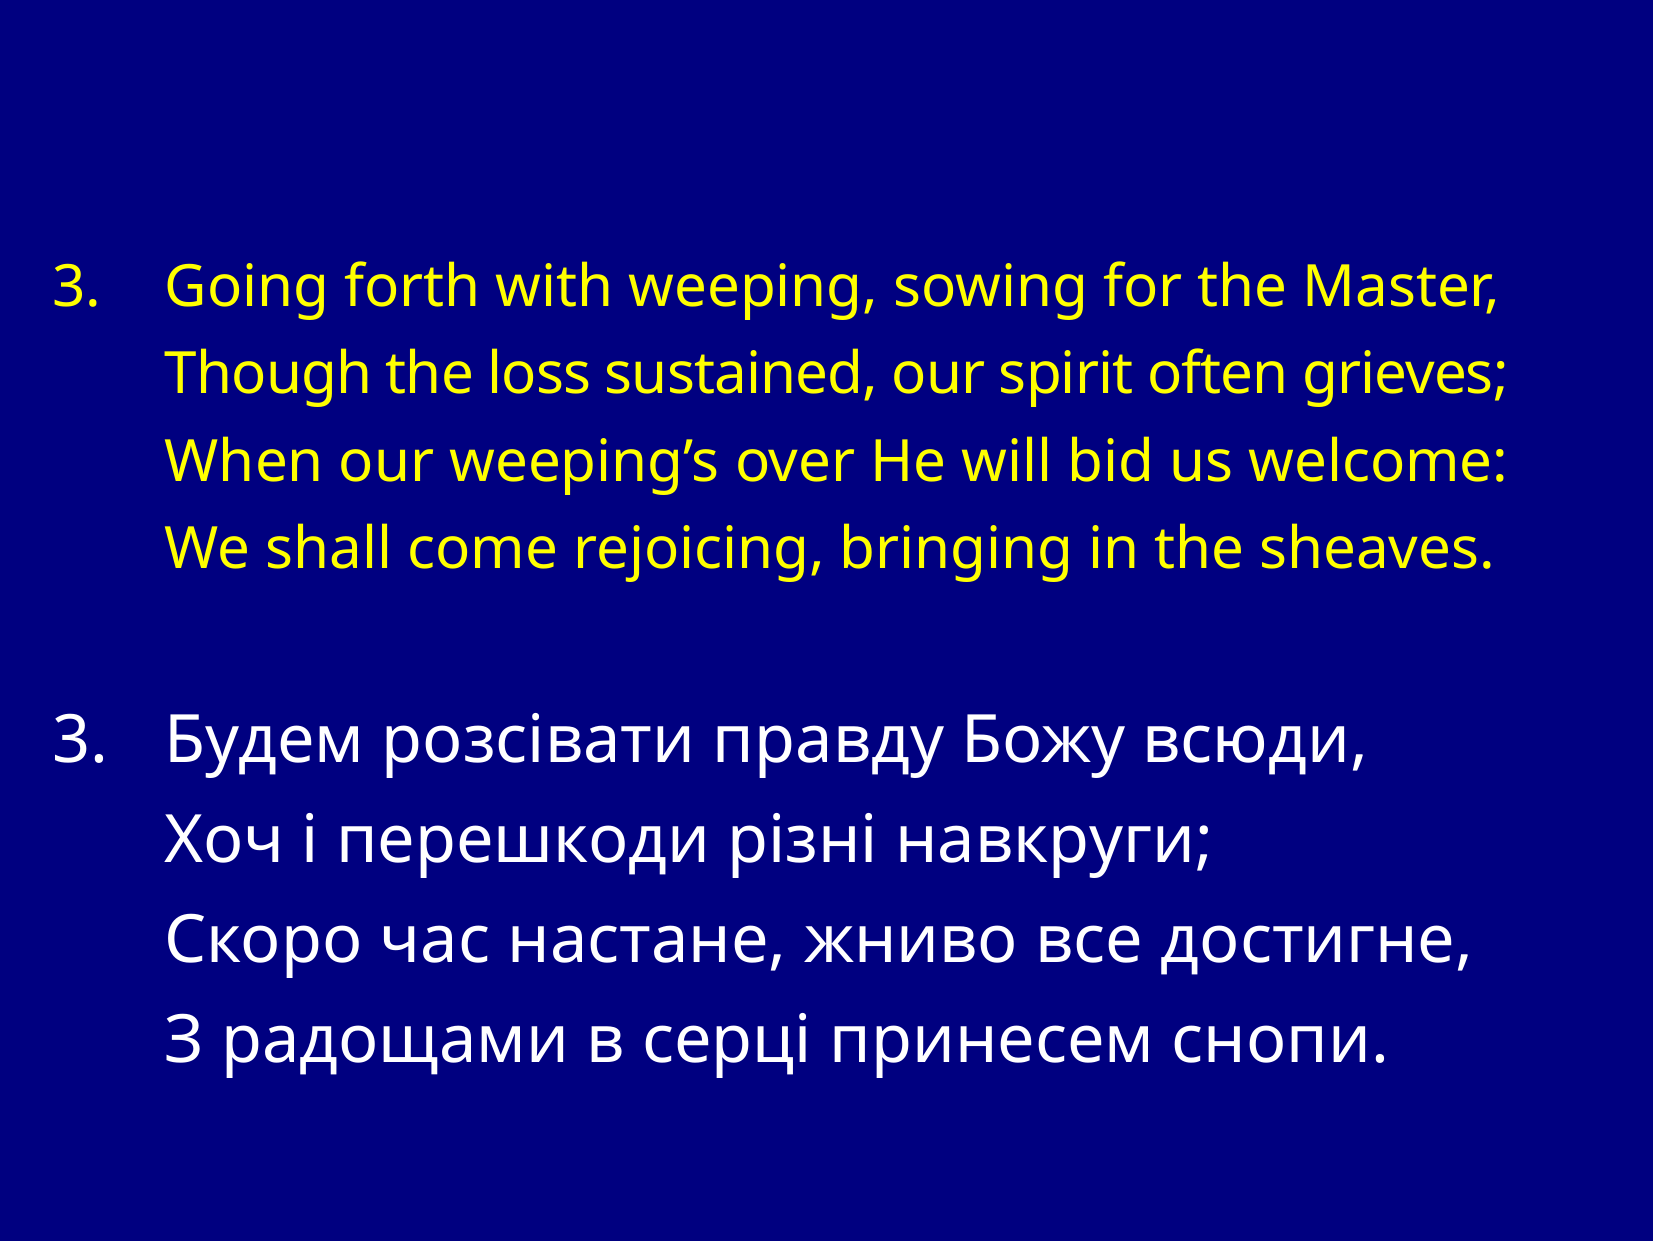

3.	Going forth with weeping, sowing for the Master,
	Though the loss sustained, our spirit often grieves;
	When our weeping’s over He will bid us welcome:
	We shall come rejoicing, bringing in the sheaves.
3.	Будем розсівати правду Божу всюди,
	Хоч і перешкоди різні навкруги;
	Скоро час настане, жниво все достигне,
	З радощами в серці принесем снопи.